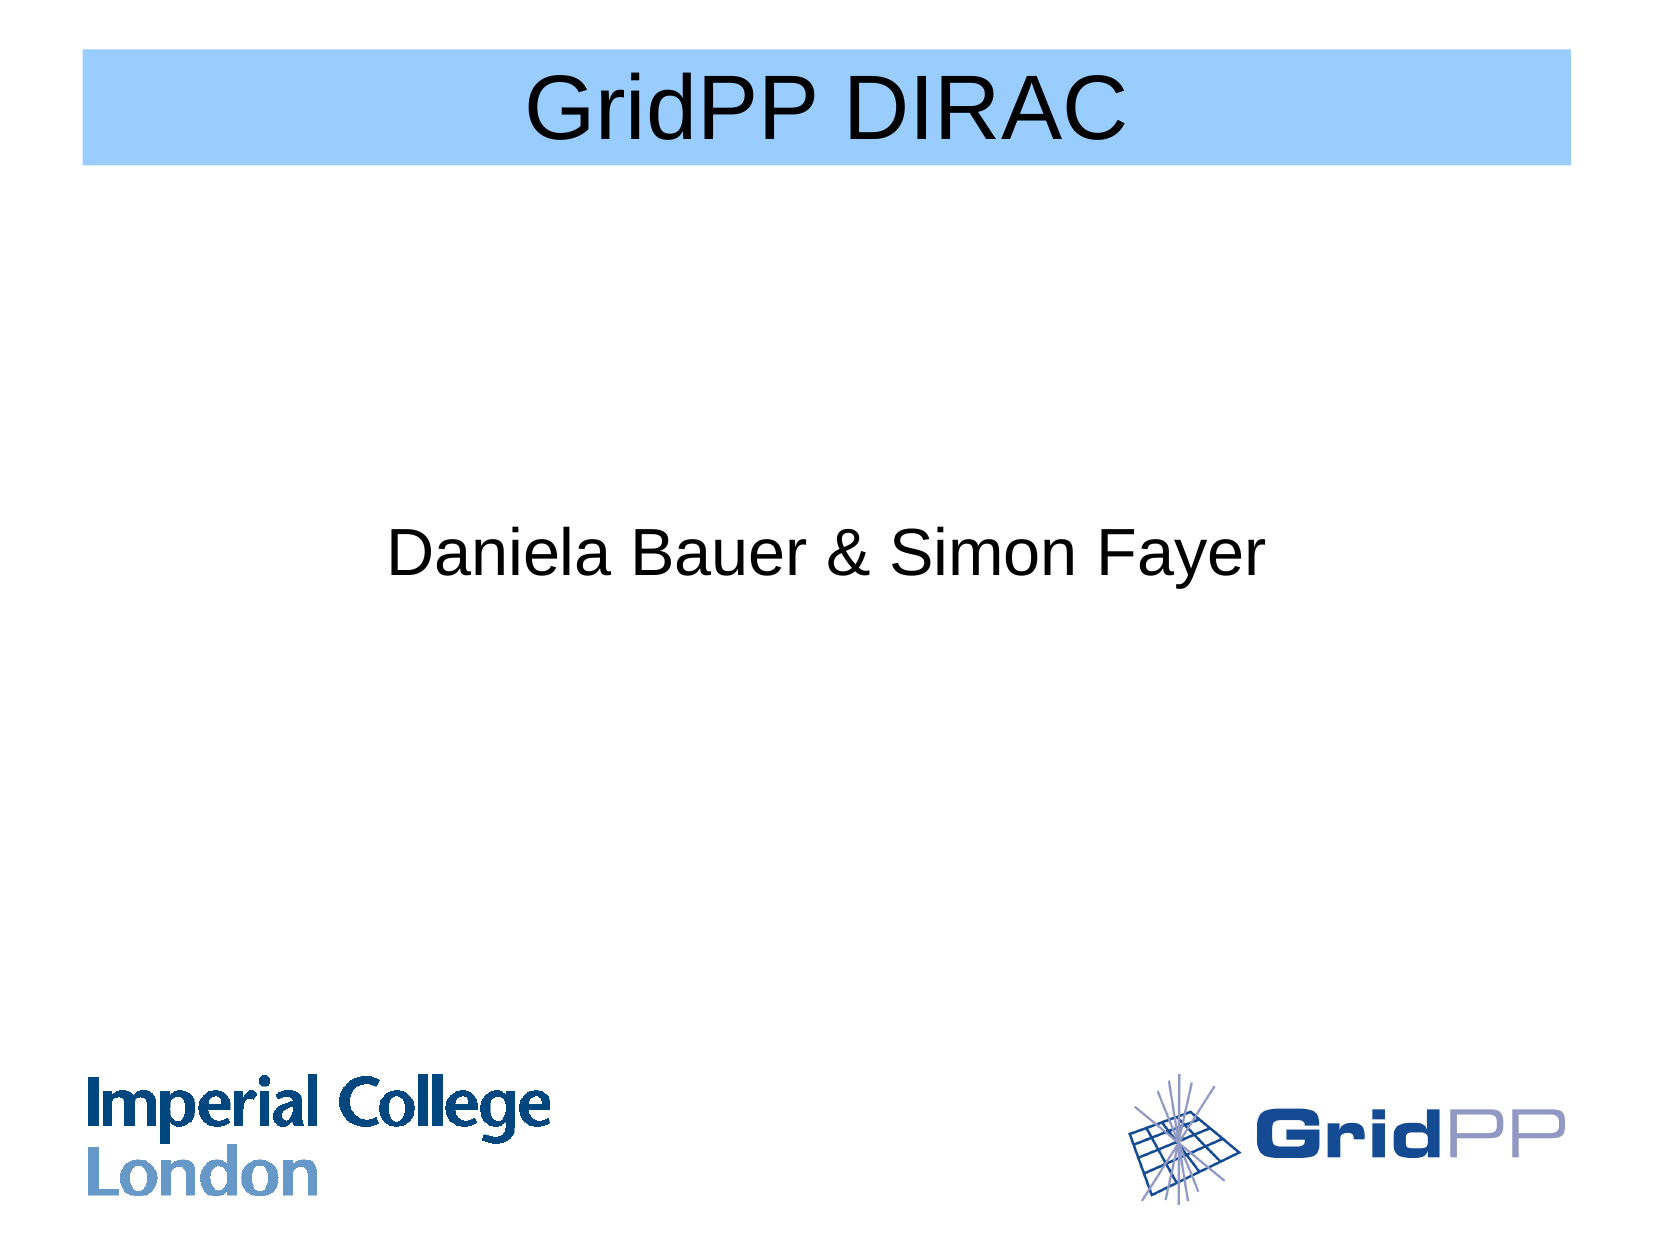

# GridPP DIRAC
Daniela Bauer & Simon Fayer